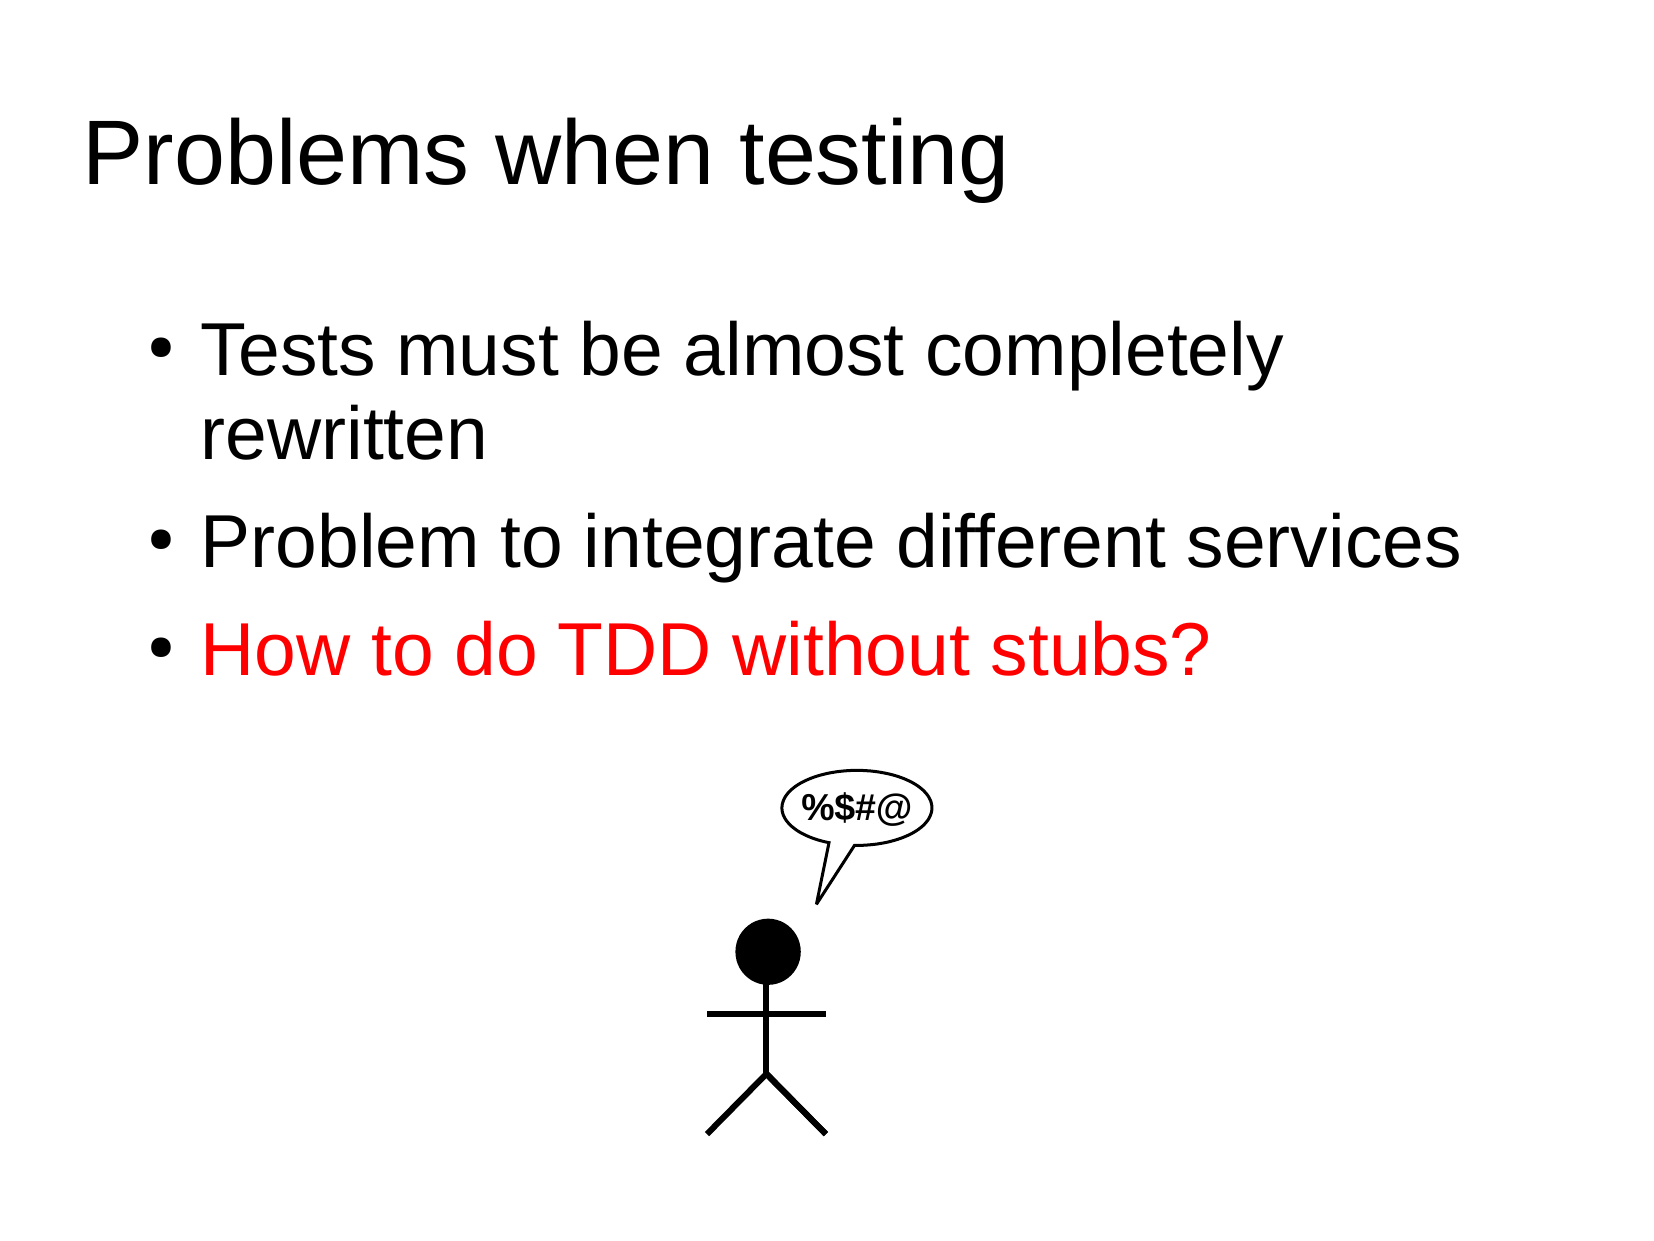

# Problems when testing
Tests must be almost completely rewritten
Problem to integrate different services
How to do TDD without stubs?
%$#@